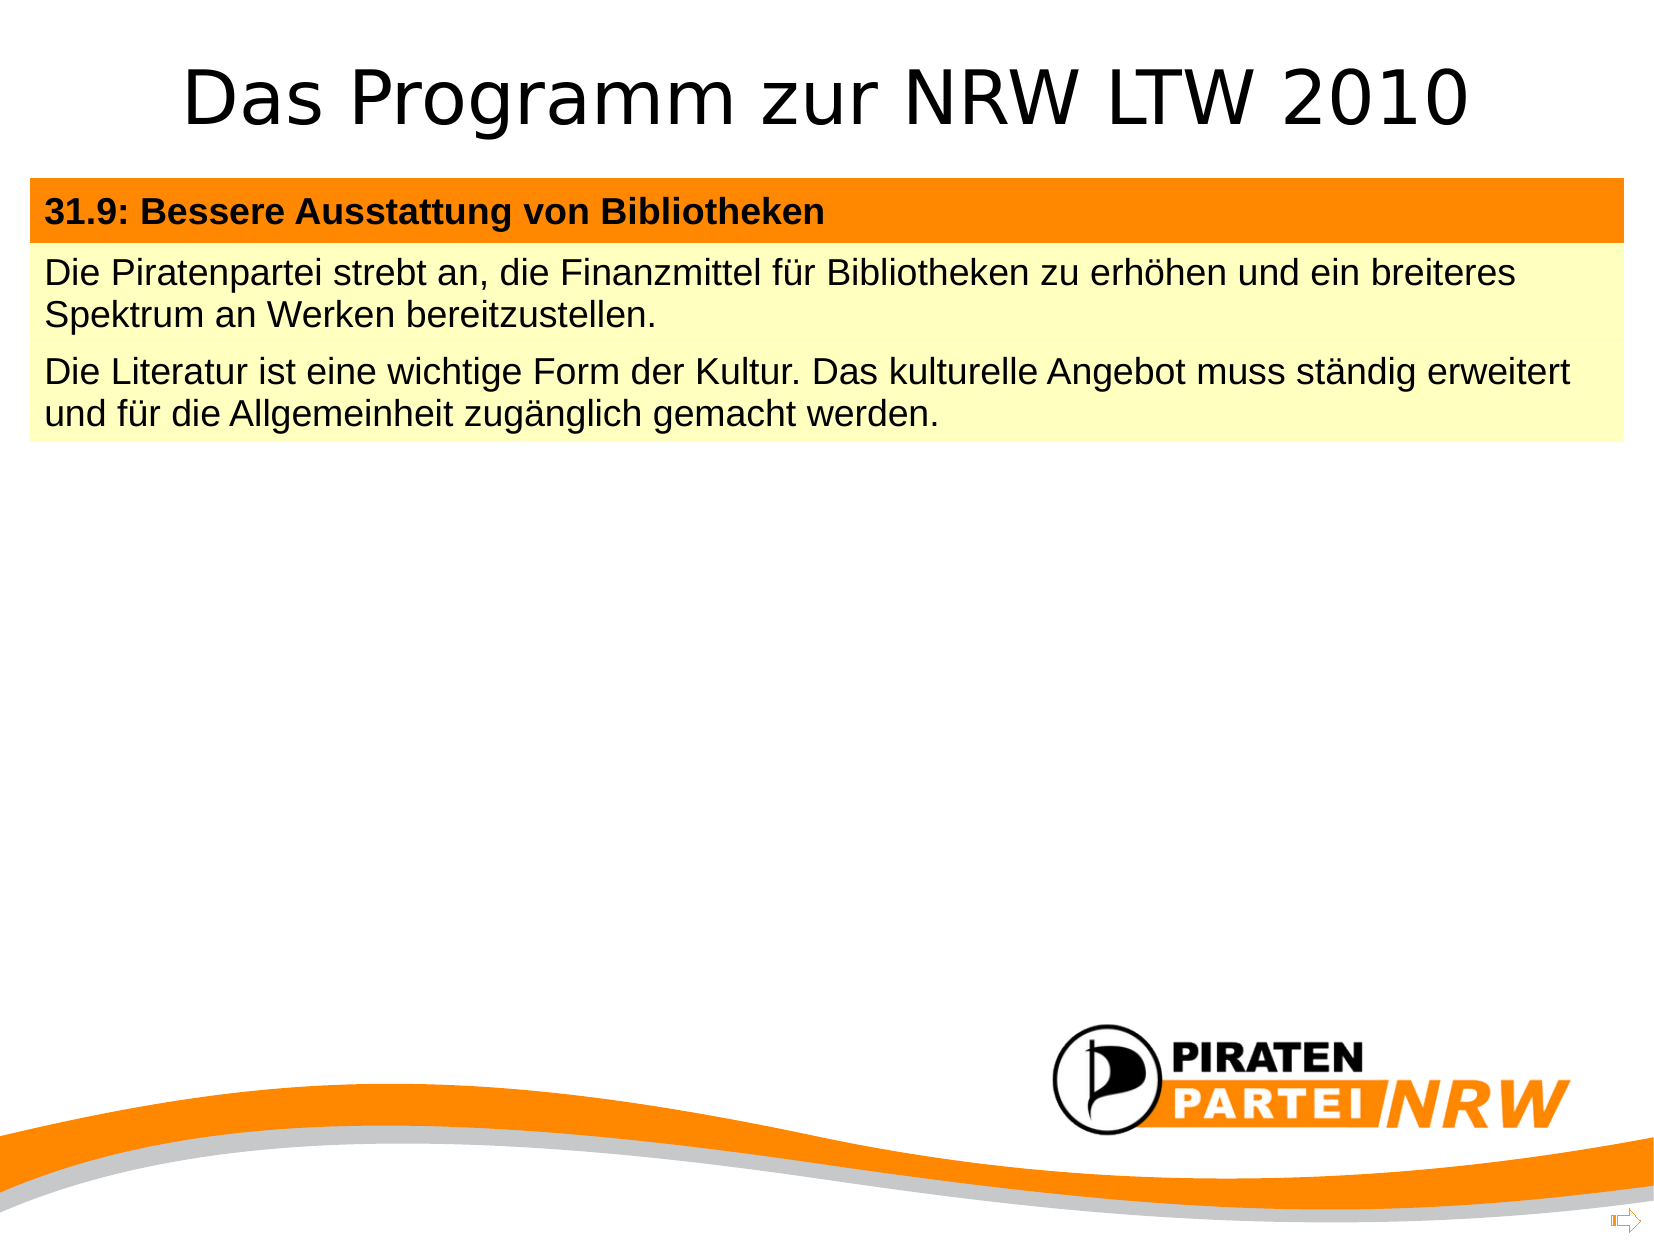

# Das Programm zur NRW LTW 2010
| 31.9: ﻿Bessere Ausstattung von Bibliotheken |
| --- |
| Die Piratenpartei strebt an, die Finanzmittel für Bibliotheken zu erhöhen und ein breiteres Spektrum an Werken bereitzustellen. |
| Die Literatur ist eine wichtige Form der Kultur. Das kulturelle Angebot muss ständig erweitert und für die Allgemeinheit zugänglich gemacht werden. |